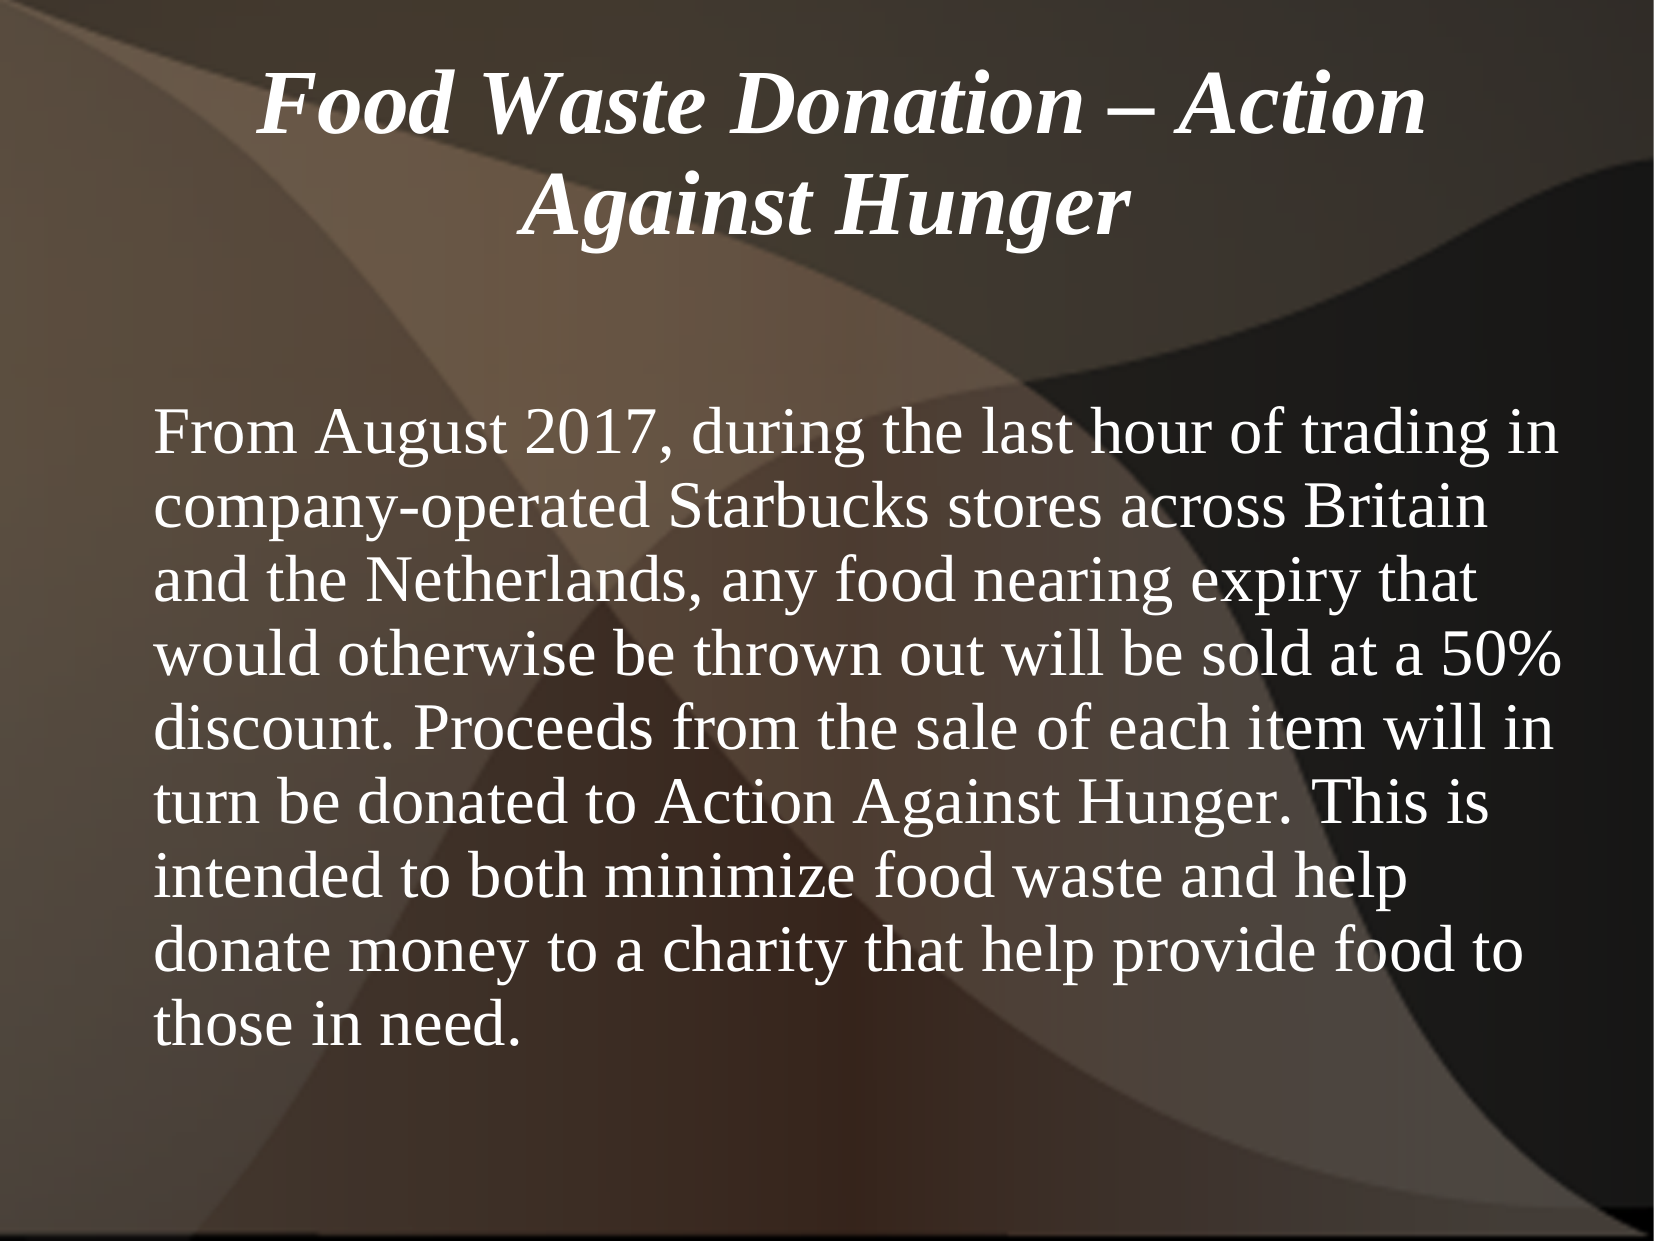

# Food Waste Donation – Action Against Hunger
From August 2017, during the last hour of trading in company-operated Starbucks stores across Britain and the Netherlands, any food nearing expiry that would otherwise be thrown out will be sold at a 50% discount. Proceeds from the sale of each item will in turn be donated to Action Against Hunger. This is intended to both minimize food waste and help donate money to a charity that help provide food to those in need.